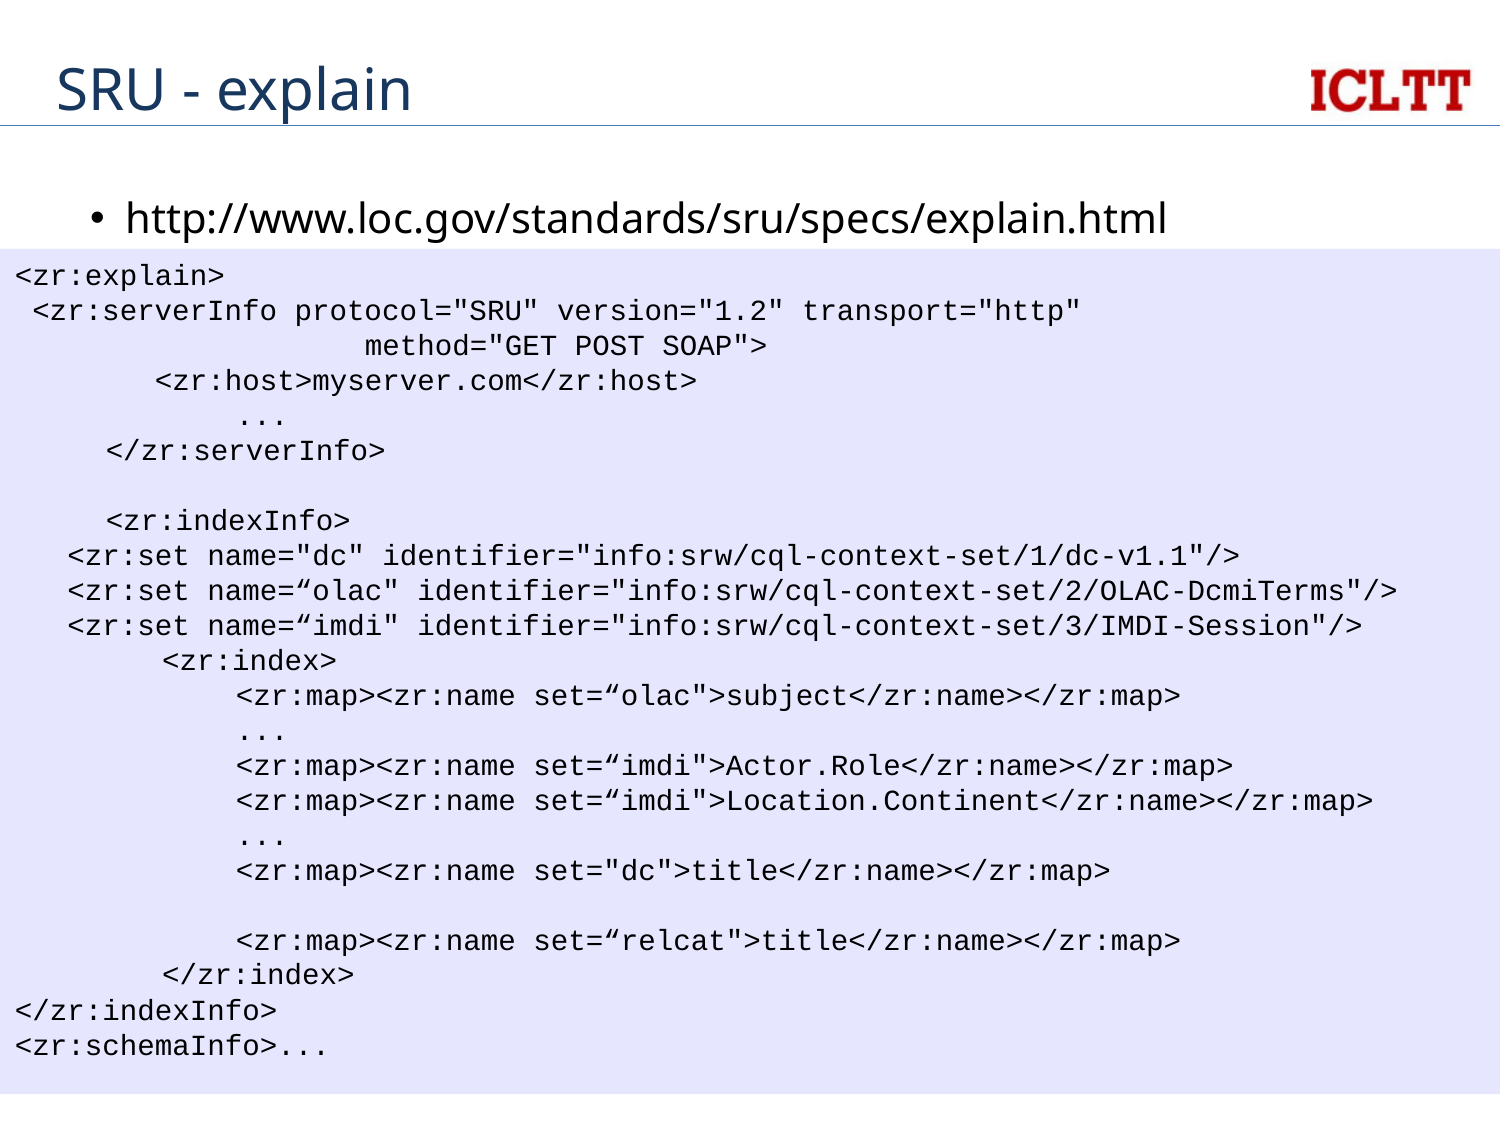

# SRU - explain
http://www.loc.gov/standards/sru/specs/explain.html
<zr:explain>
 <zr:serverInfo protocol="SRU" version="1.2" transport="http"
                    method="GET POST SOAP">
        <zr:host>myserver.com</zr:host>
			...
	 </zr:serverInfo>
	 <zr:indexInfo>
 <zr:set name="dc" identifier="info:srw/cql-context-set/1/dc-v1.1"/>
 <zr:set name=“olac" identifier="info:srw/cql-context-set/2/OLAC-DcmiTerms"/>
 <zr:set name=“imdi" identifier="info:srw/cql-context-set/3/IMDI-Session"/>
		<zr:index>
			<zr:map><zr:name set=“olac">subject</zr:name></zr:map>
			...
			<zr:map><zr:name set=“imdi">Actor.Role</zr:name></zr:map>
			<zr:map><zr:name set=“imdi">Location.Continent</zr:name></zr:map>
			...
			<zr:map><zr:name set="dc">title</zr:name></zr:map>
			<zr:map><zr:name set=“relcat">title</zr:name></zr:map>
		</zr:index>
</zr:indexInfo>
<zr:schemaInfo>...